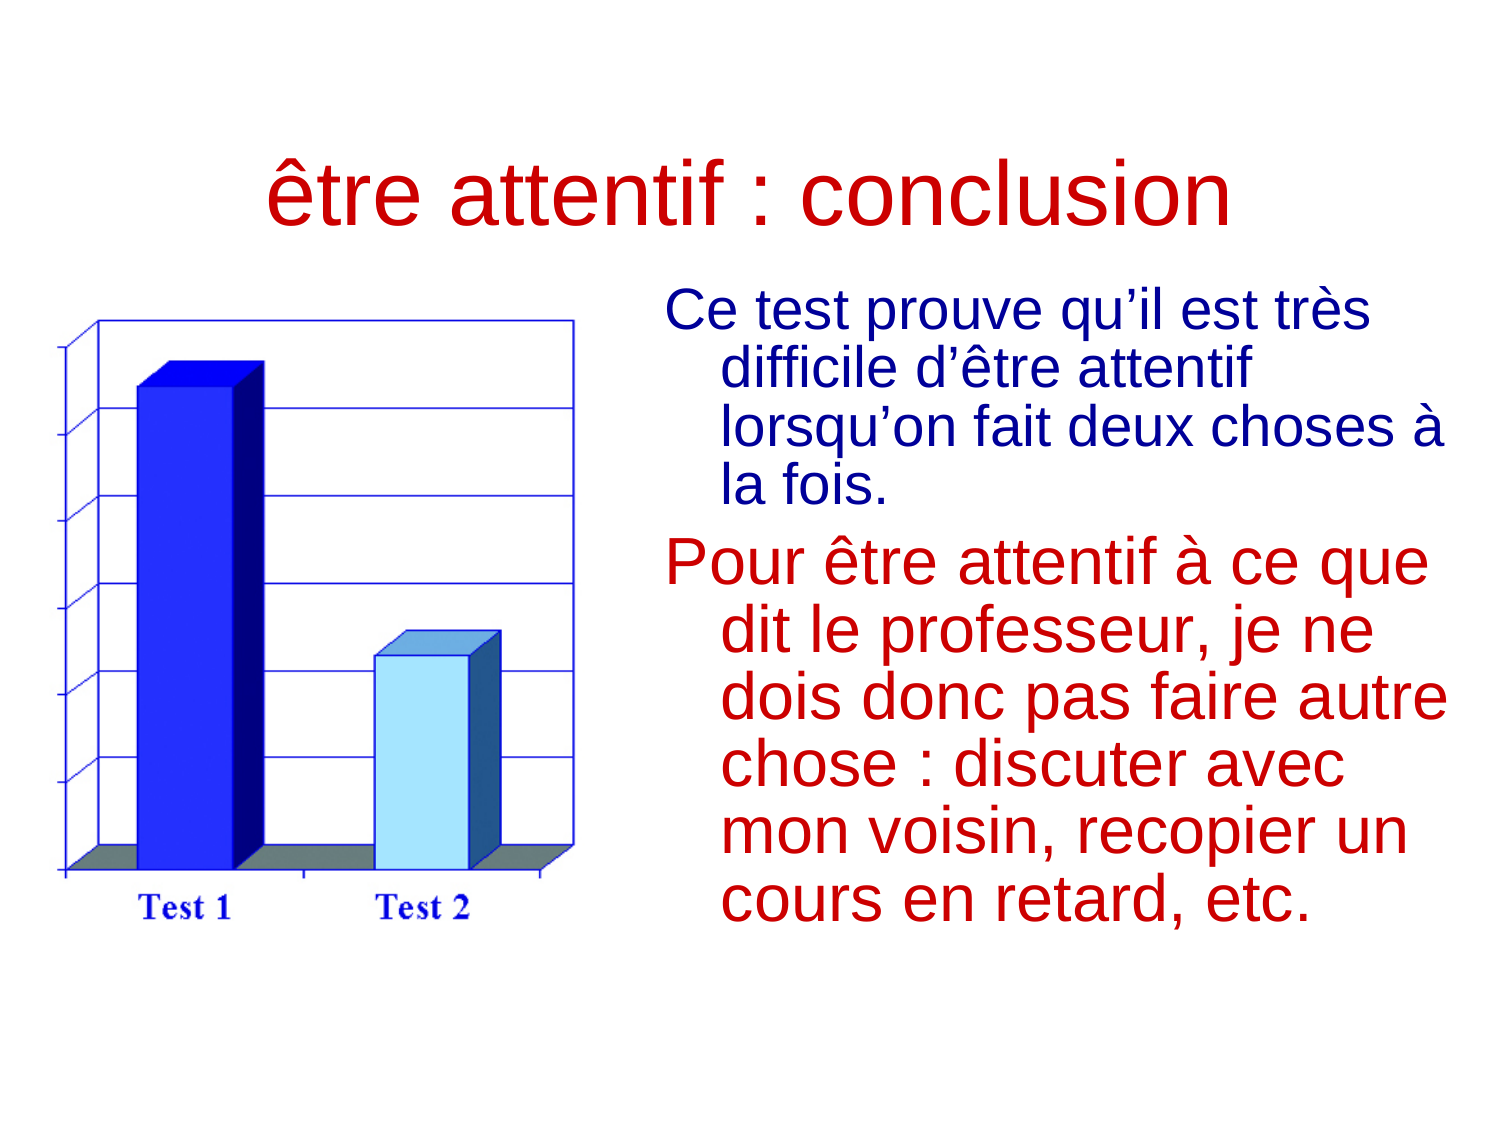

# être attentif : conclusion
Ce test prouve qu’il est très difficile d’être attentif lorsqu’on fait deux choses à la fois.
Pour être attentif à ce que dit le professeur, je ne dois donc pas faire autre chose : discuter avec mon voisin, recopier un cours en retard, etc.